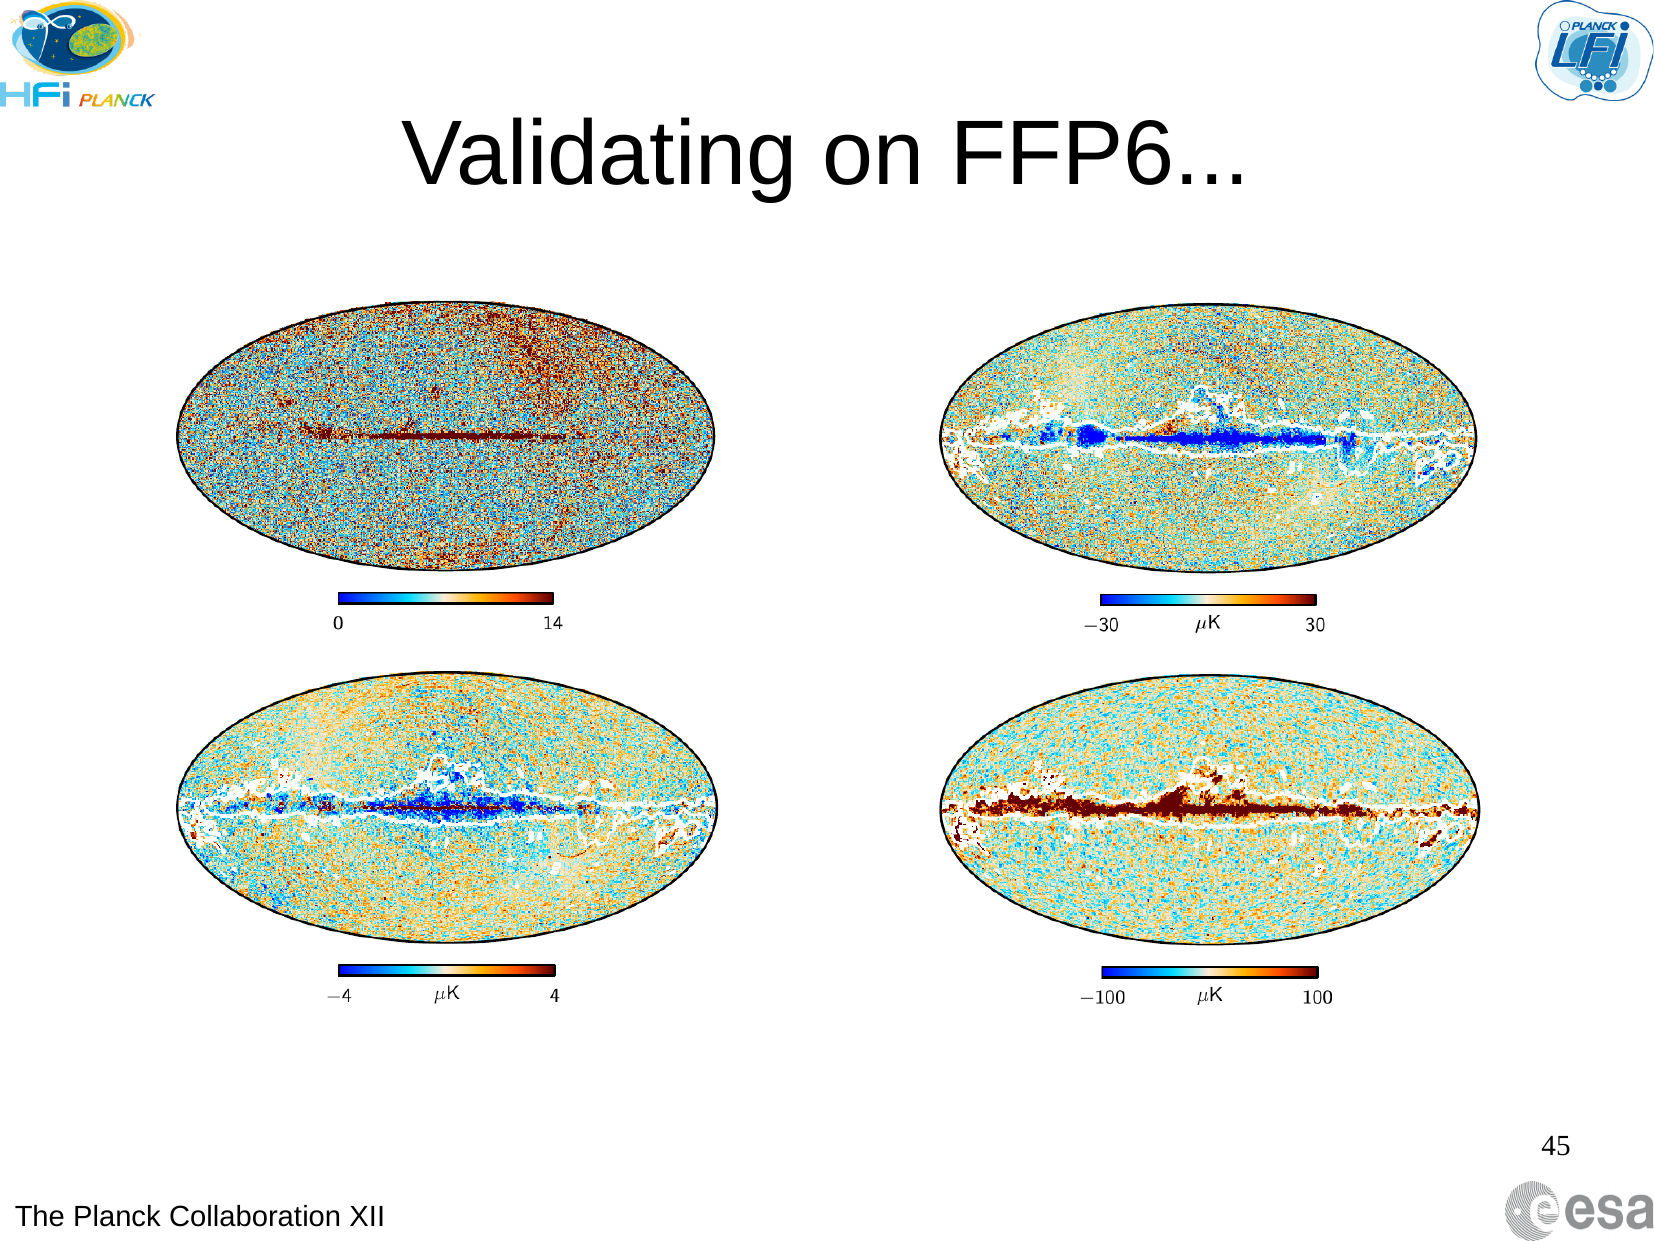

# Validating on FFP6...
45
The Planck Collaboration XII